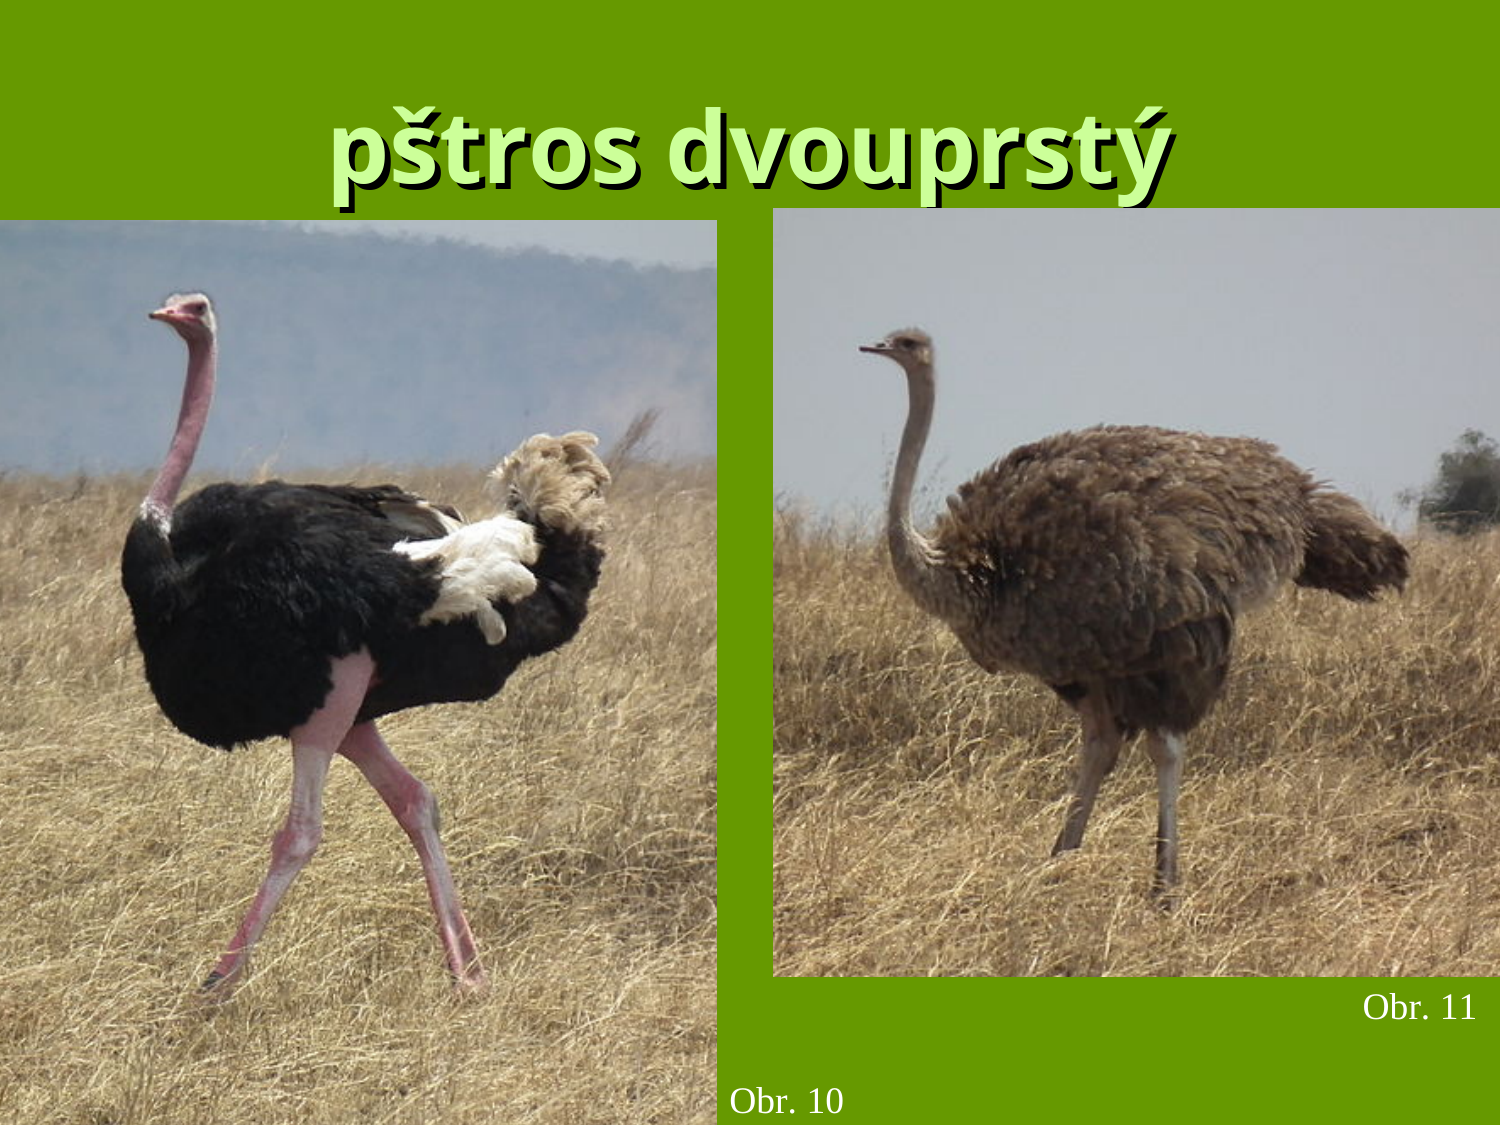

# pštros dvouprstý
 Obr. 11
Obr. 10